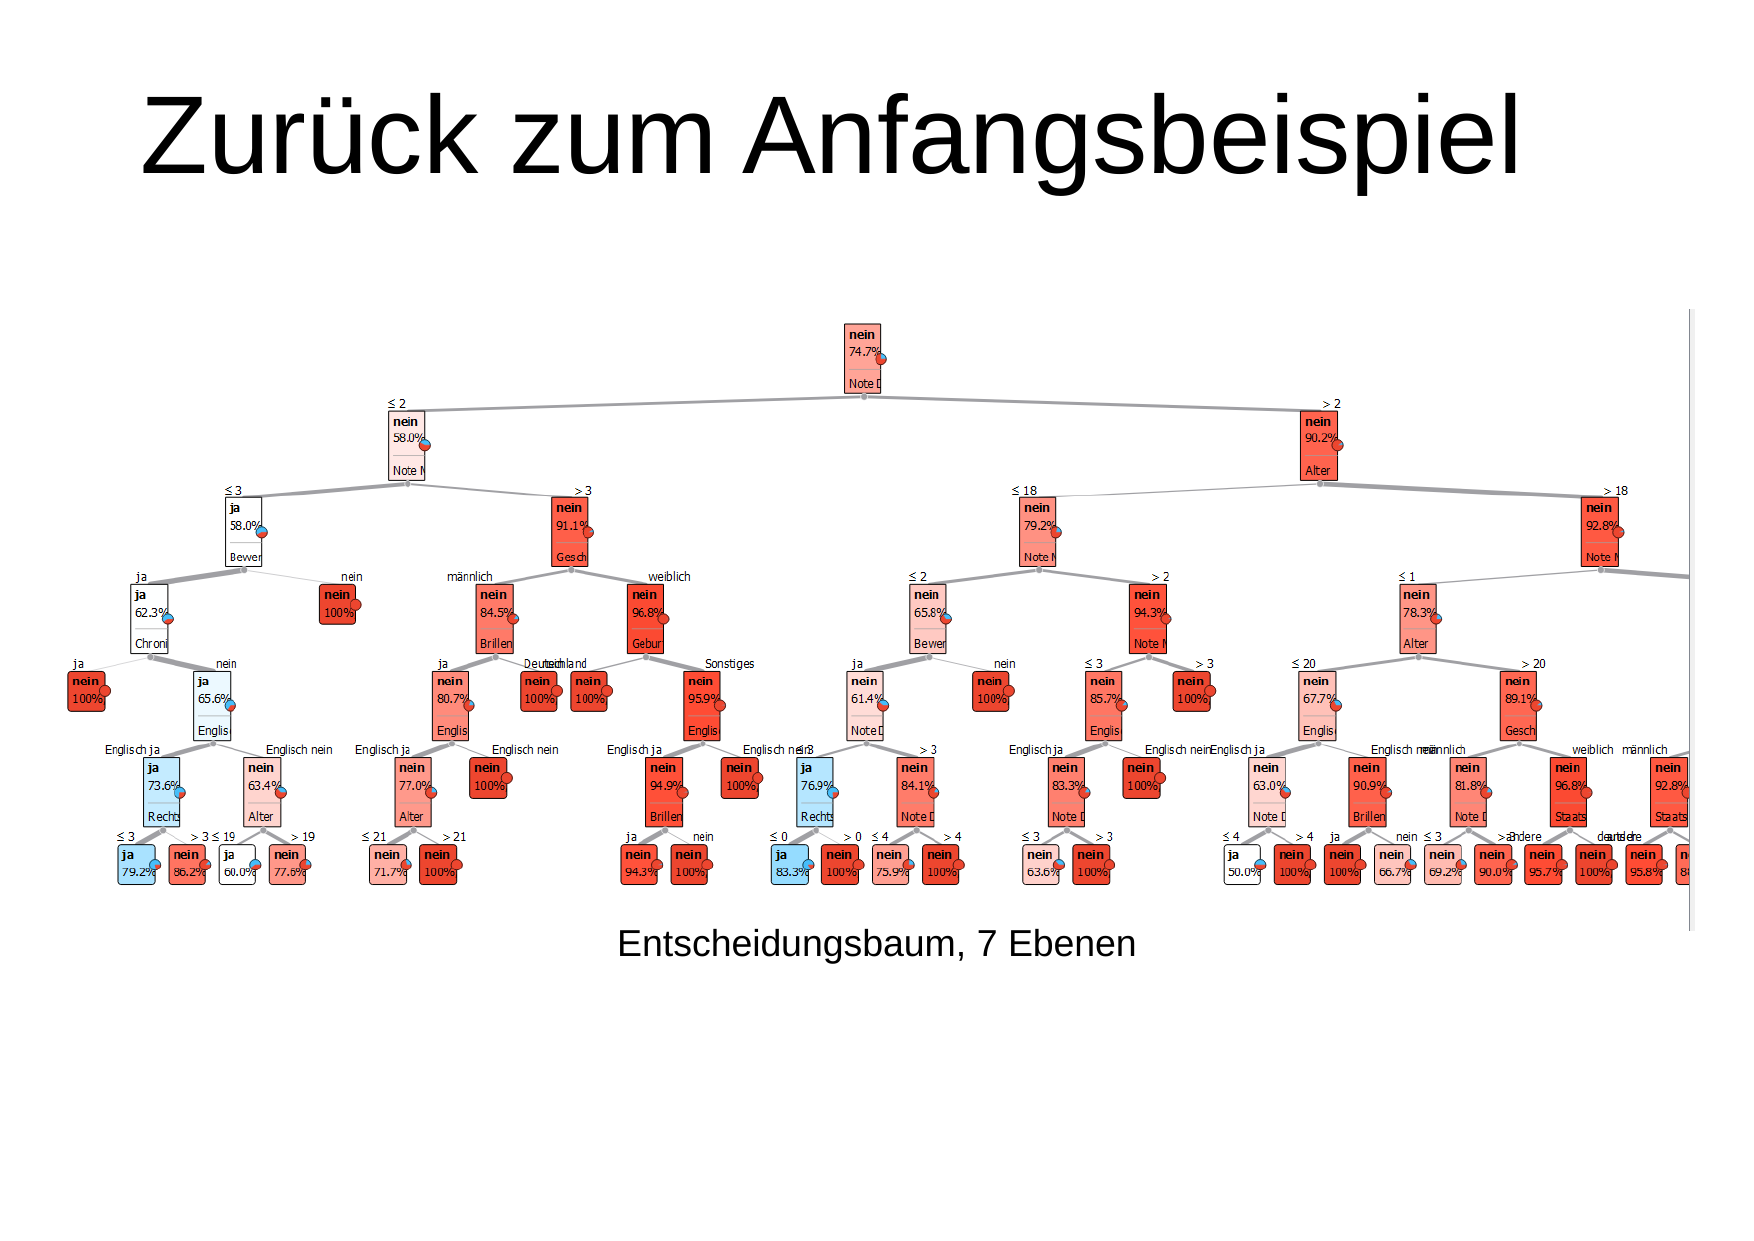

# Zurück zum Anfangsbeispiel
Entscheidungsbaum, 7 Ebenen